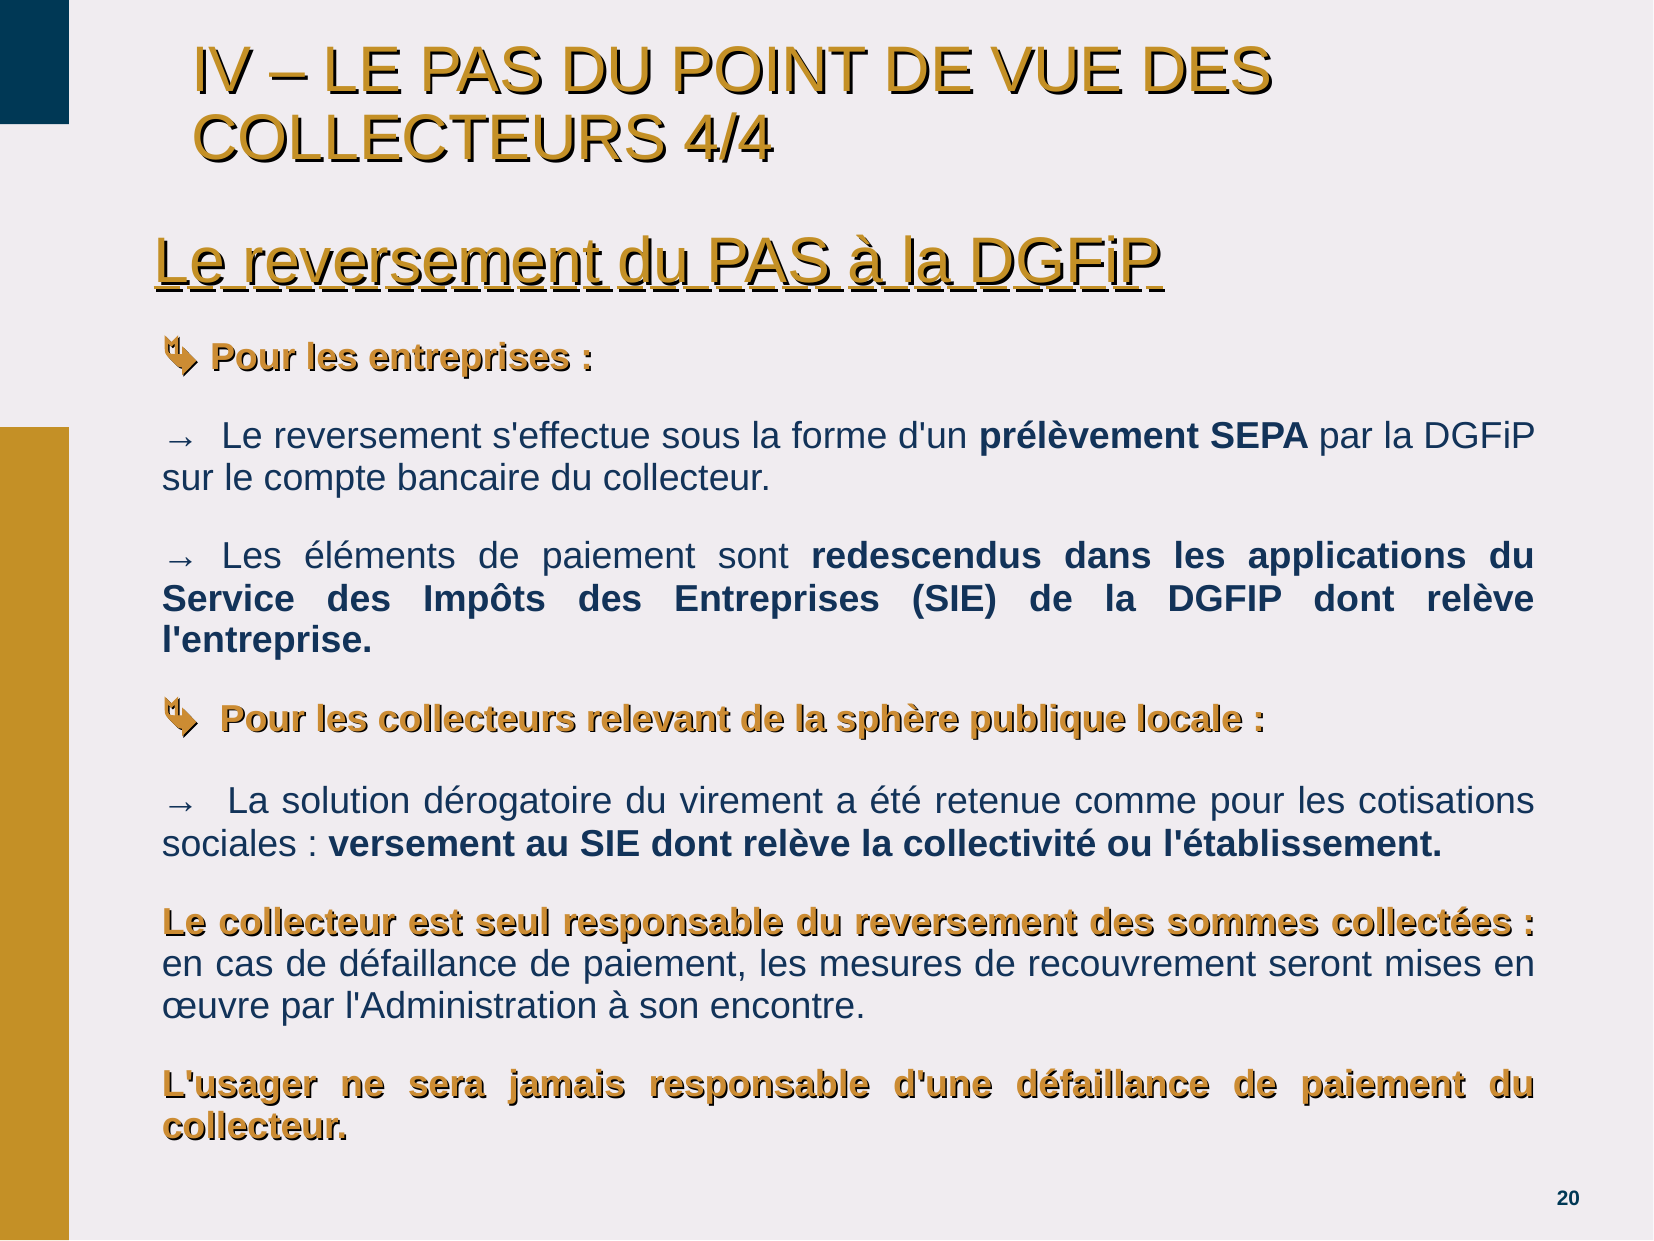

IV – LE PAS DU POINT DE VUE DES COLLECTEURS 4/4
# Le reversement du PAS à la DGFiP
 Pour les entreprises :
→ Le reversement s'effectue sous la forme d'un prélèvement SEPA par la DGFiP sur le compte bancaire du collecteur.
→ Les éléments de paiement sont redescendus dans les applications du Service des Impôts des Entreprises (SIE) de la DGFIP dont relève l'entreprise.
 Pour les collecteurs relevant de la sphère publique locale :
→ La solution dérogatoire du virement a été retenue comme pour les cotisations sociales : versement au SIE dont relève la collectivité ou l'établissement.
Le collecteur est seul responsable du reversement des sommes collectées : en cas de défaillance de paiement, les mesures de recouvrement seront mises en œuvre par l'Administration à son encontre.
L'usager ne sera jamais responsable d'une défaillance de paiement du collecteur.